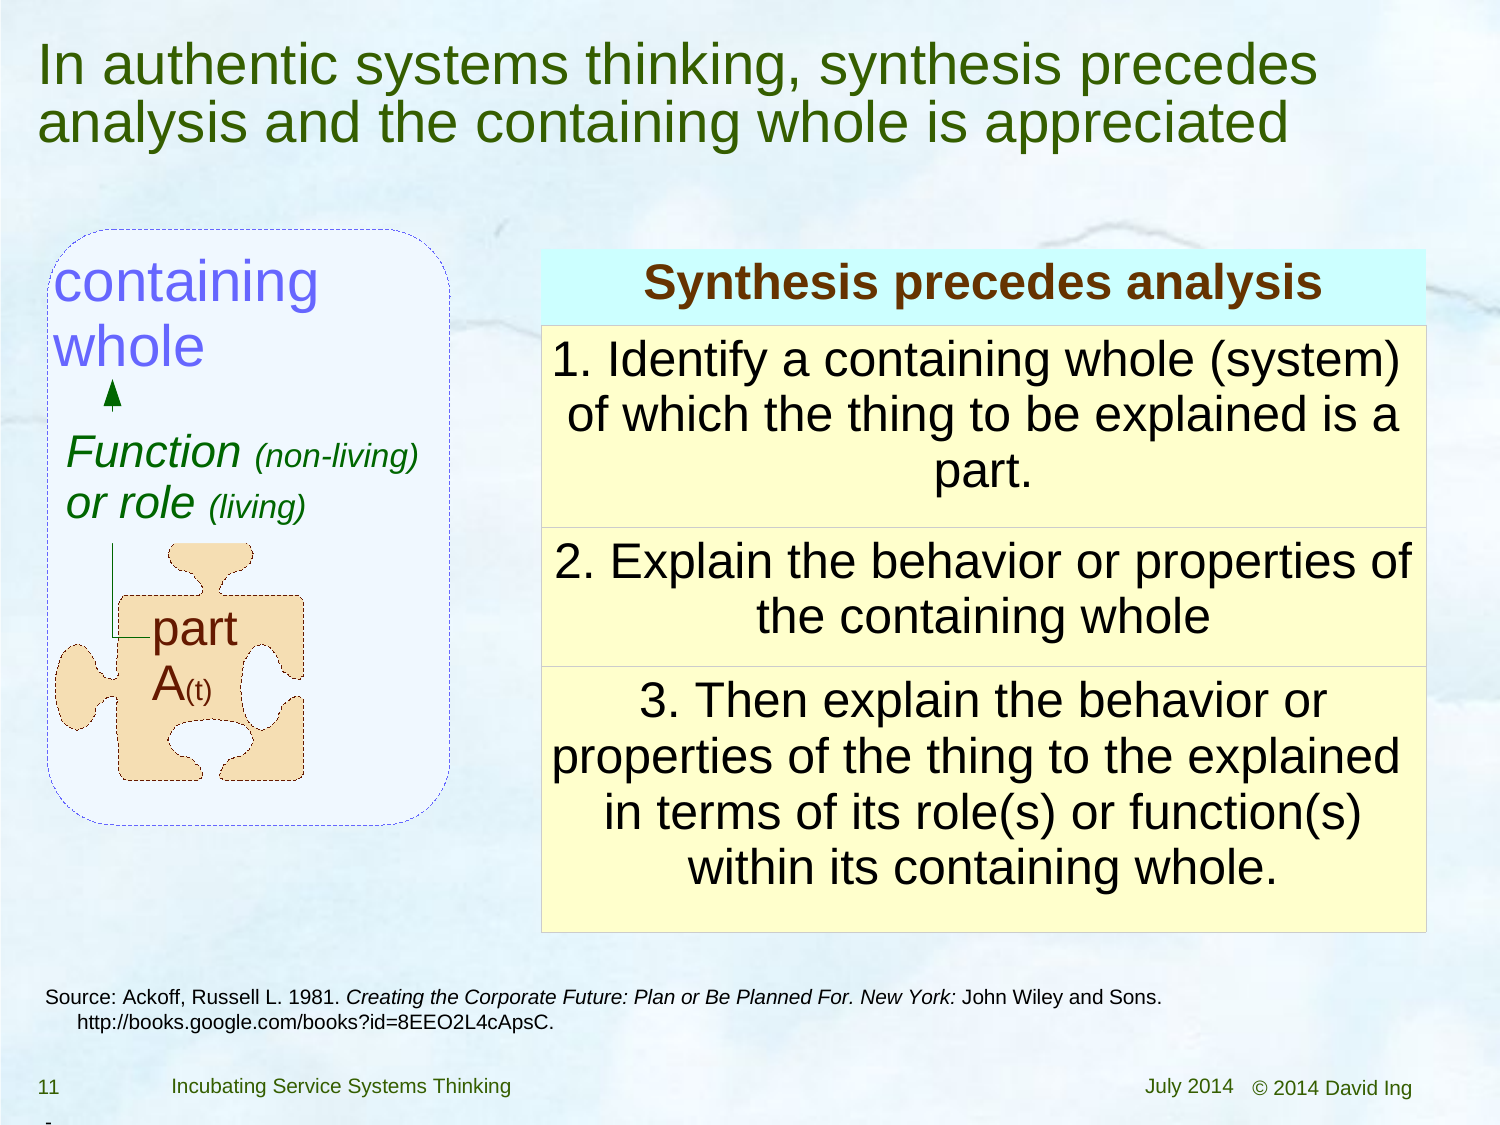

# In authentic systems thinking, synthesis precedes analysis and the containing whole is appreciated
containing
whole
| Synthesis precedes analysis |
| --- |
| 1. Identify a containing whole (system) of which the thing to be explained is a part. |
| 2. Explain the behavior or properties of the containing whole |
| 3. Then explain the behavior or properties of the thing to the explained in terms of its role(s) or function(s) within its containing whole. |
Function (non-living)
or role (living)
part
A(t)
Source: Ackoff, Russell L. 1981. Creating the Corporate Future: Plan or Be Planned For. New York: John Wiley and Sons. http://books.google.com/books?id=8EEO2L4cApsC.
-
Incubating Service Systems Thinking
July 2014
11